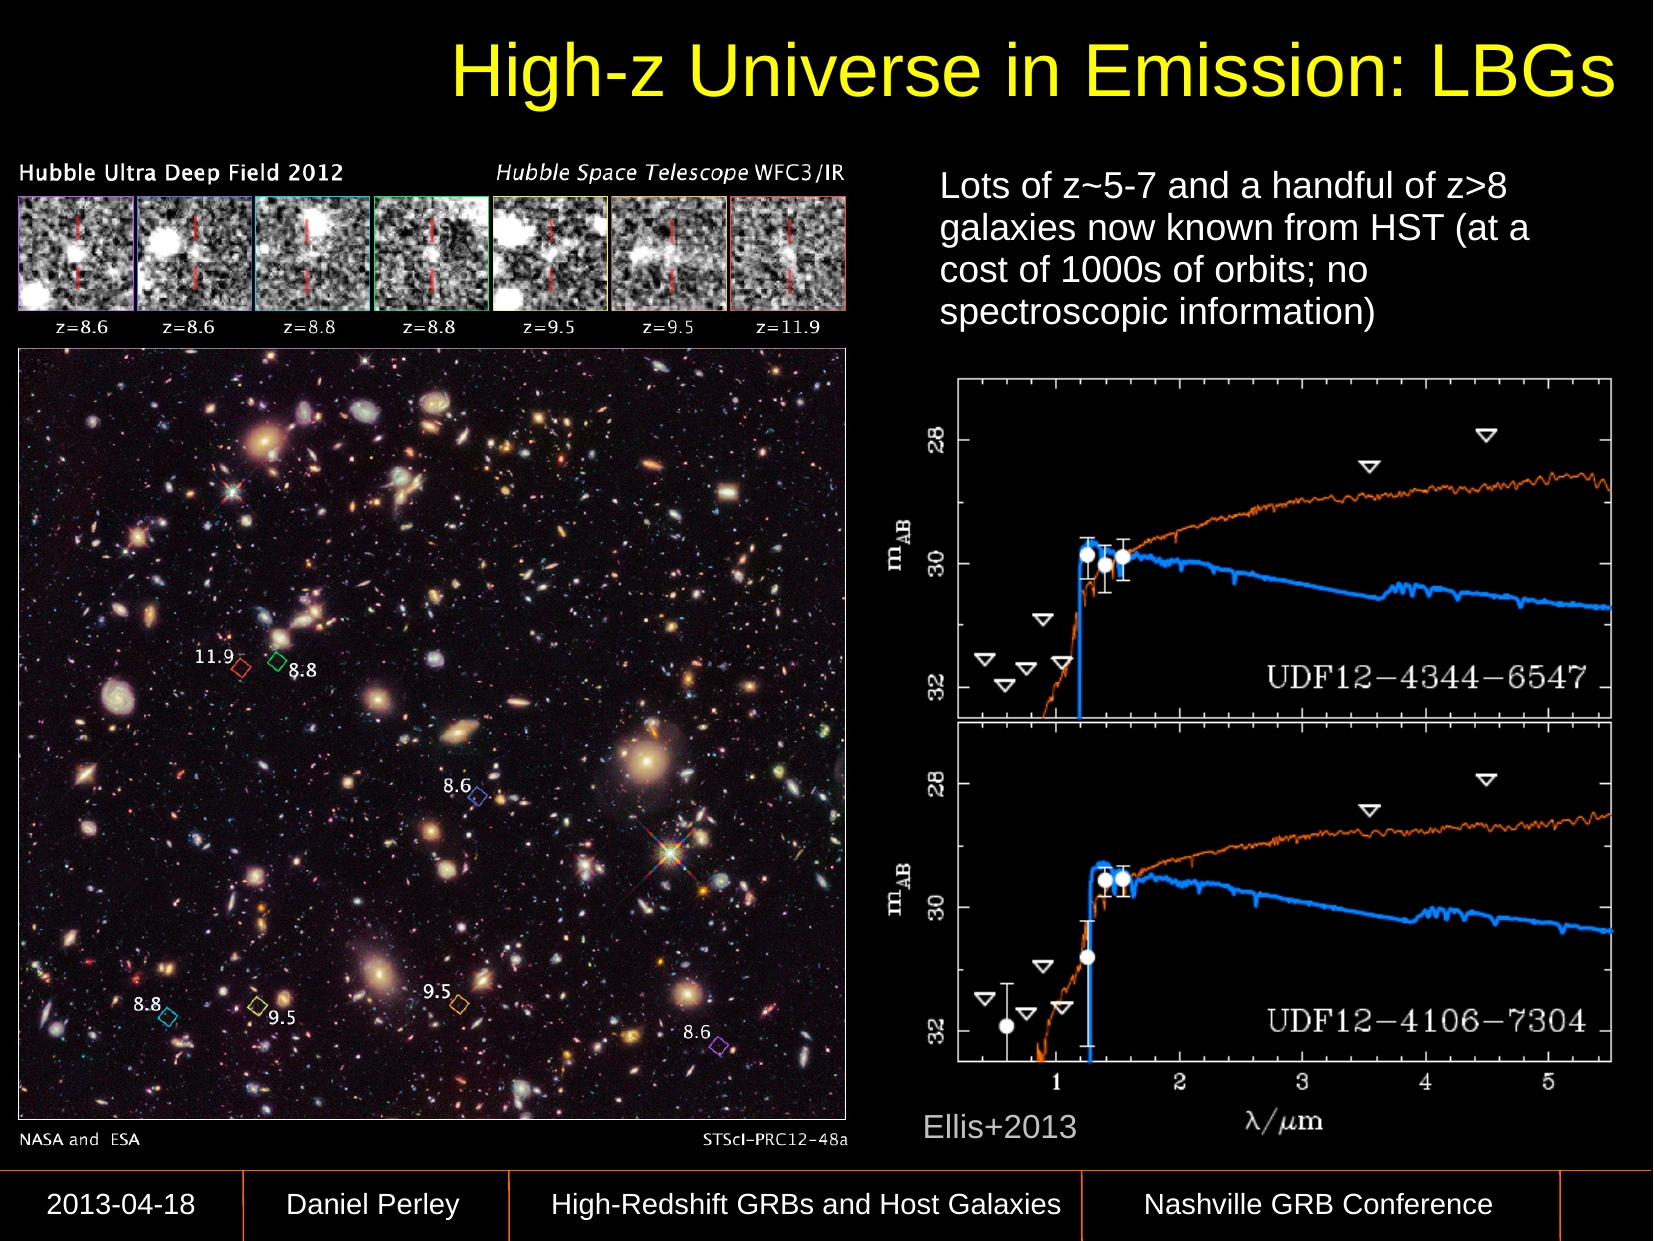

# High-z Universe in Emission: LBGs
Lots of z~5-7 and a handful of z>8 galaxies now known from HST (at a cost of 1000s of orbits; no spectroscopic information)
Ellis+2013